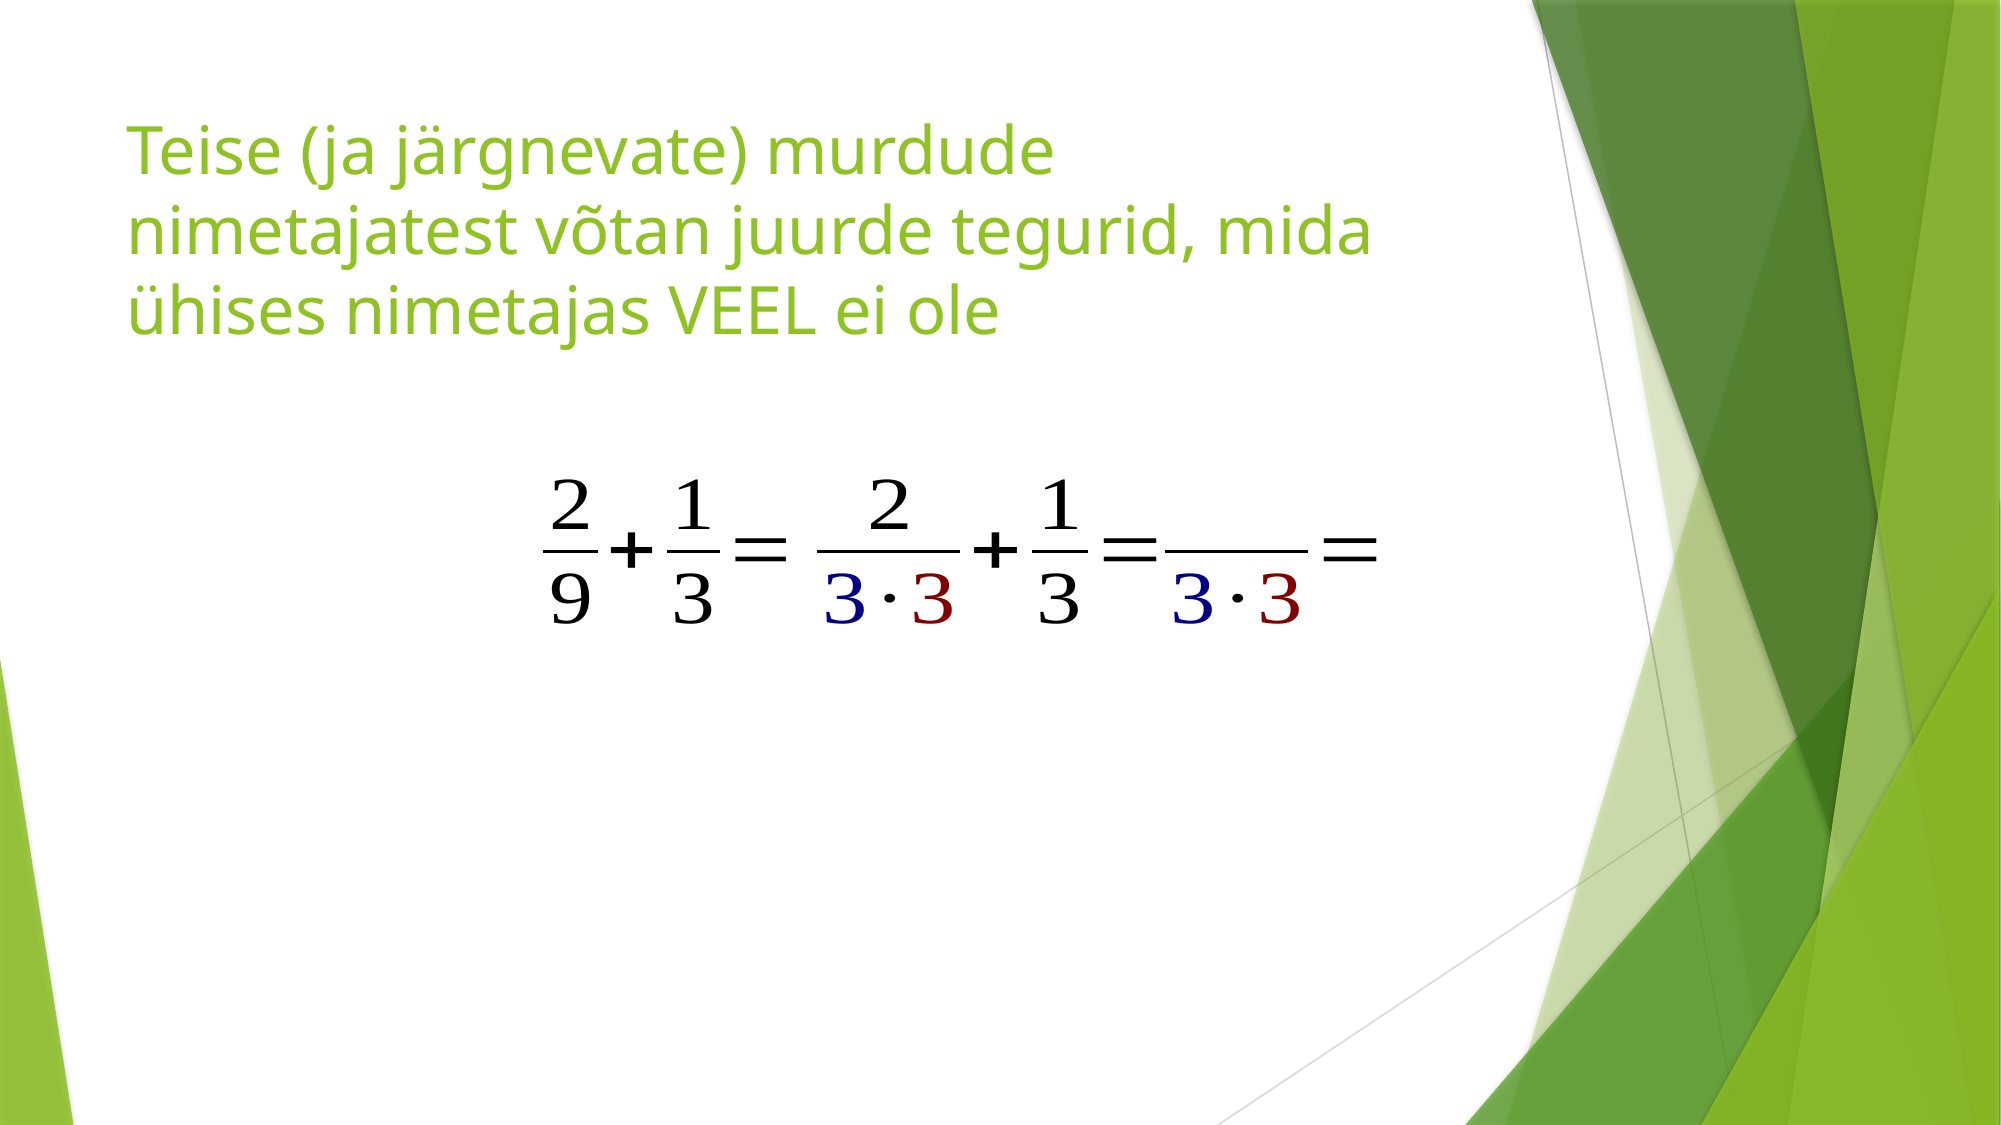

# Teise (ja järgnevate) murdude nimetajatest võtan juurde tegurid, mida ühises nimetajas VEEL ei ole